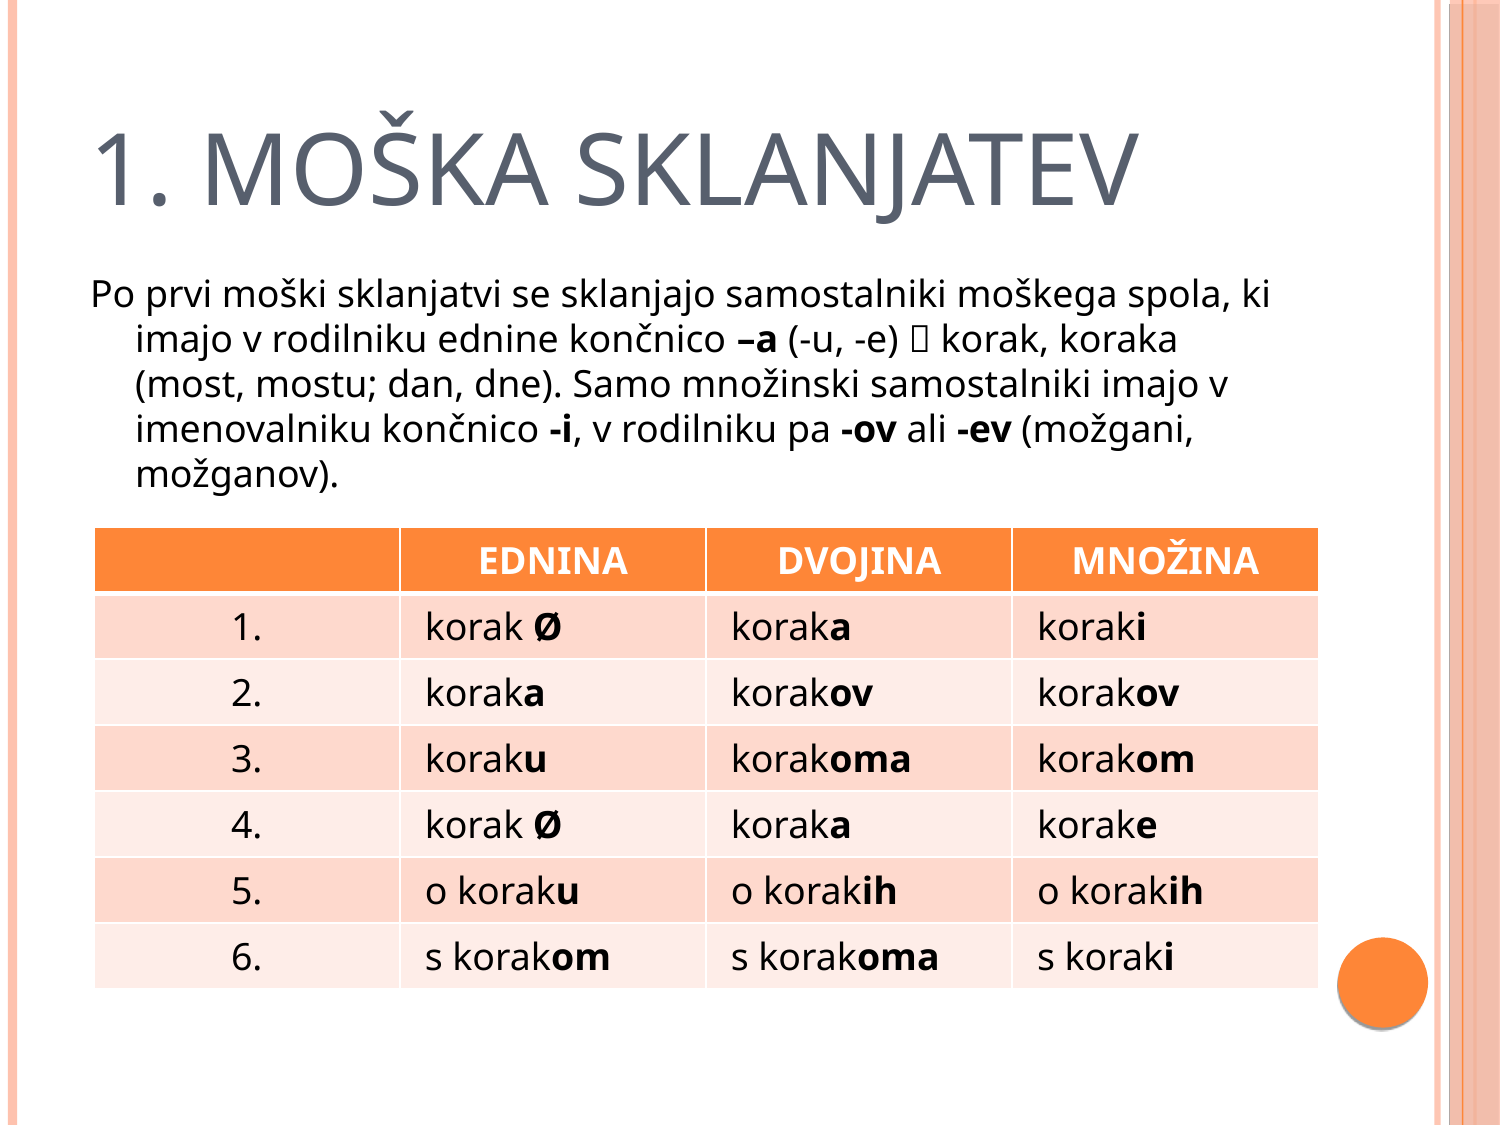

# 1. MOŠKA SKLANJATEV
Po prvi moški sklanjatvi se sklanjajo samostalniki moškega spola, ki imajo v rodilniku ednine končnico –a (-u, -e)  korak, koraka (most, mostu; dan, dne). Samo množinski samostalniki imajo v imenovalniku končnico -i, v rodilniku pa -ov ali -ev (možgani, možganov).
| | EDNINA | DVOJINA | MNOŽINA |
| --- | --- | --- | --- |
| 1. | korak Ø | koraka | koraki |
| 2. | koraka | korakov | korakov |
| 3. | koraku | korakoma | korakom |
| 4. | korak Ø | koraka | korake |
| 5. | o koraku | o korakih | o korakih |
| 6. | s korakom | s korakoma | s koraki |